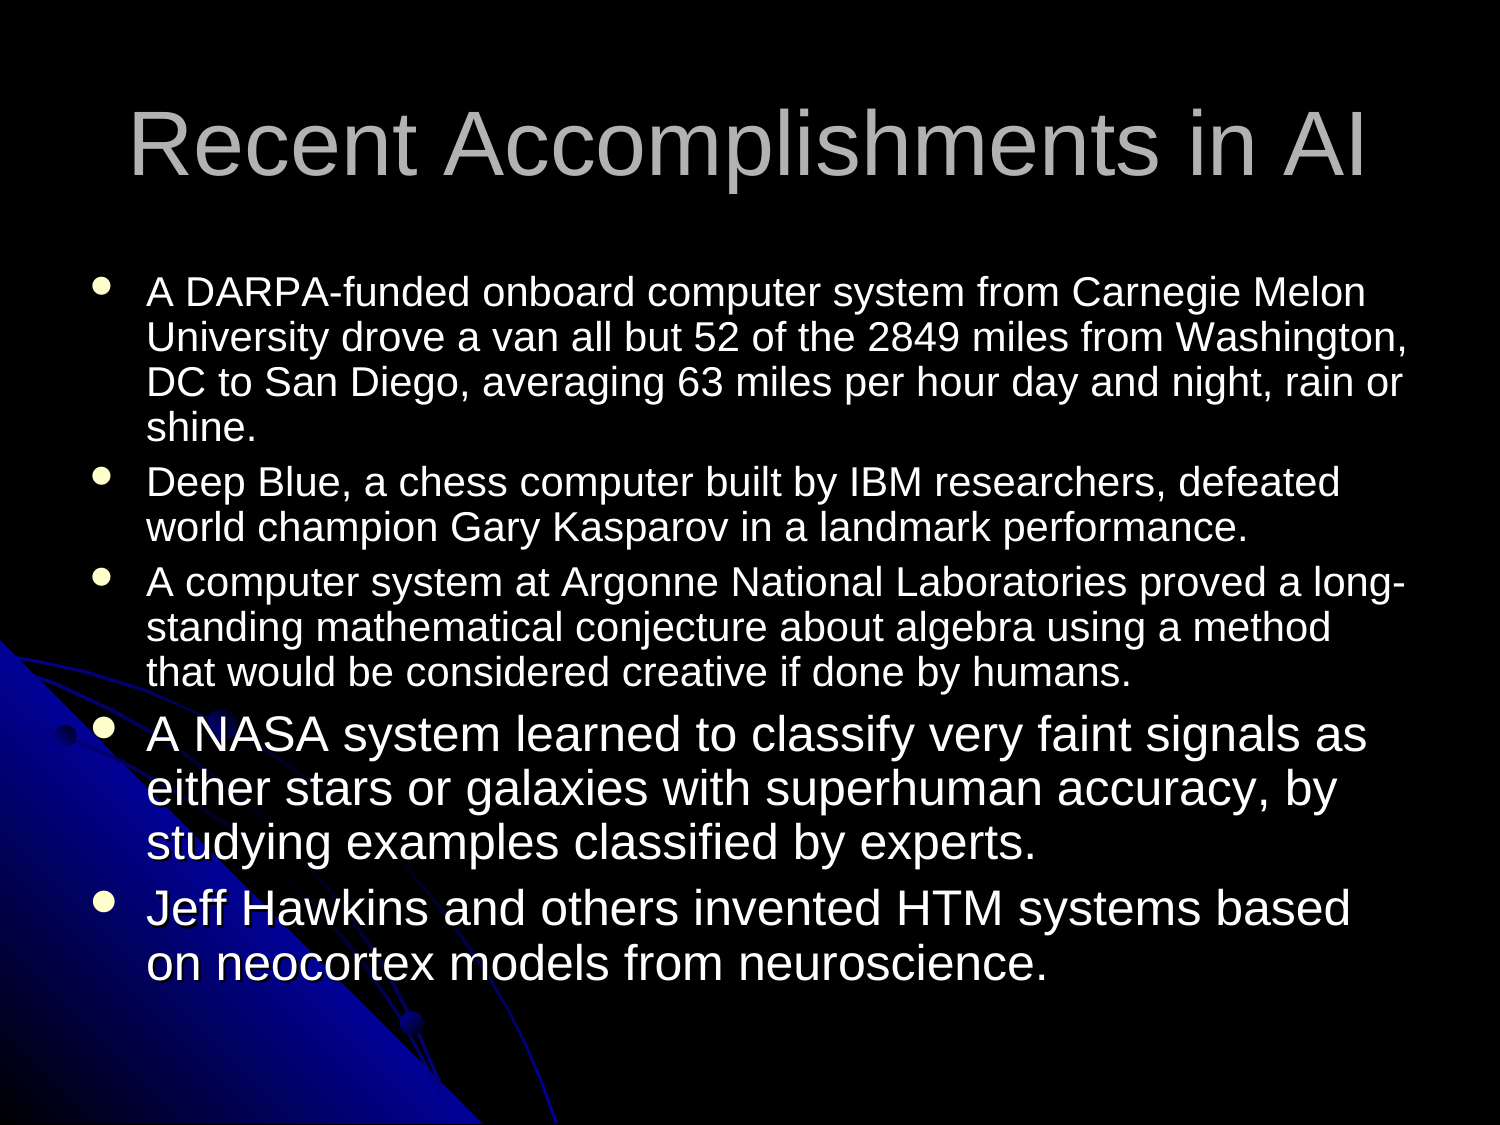

# Recent Accomplishments in AI
A DARPA-funded onboard computer system from Carnegie Melon University drove a van all but 52 of the 2849 miles from Washington, DC to San Diego, averaging 63 miles per hour day and night, rain or shine.
Deep Blue, a chess computer built by IBM researchers, defeated world champion Gary Kasparov in a landmark performance.
A computer system at Argonne National Laboratories proved a long-standing mathematical conjecture about algebra using a method that would be considered creative if done by humans.
A NASA system learned to classify very faint signals as either stars or galaxies with superhuman accuracy, by studying examples classified by experts.
Jeff Hawkins and others invented HTM systems based on neocortex models from neuroscience.